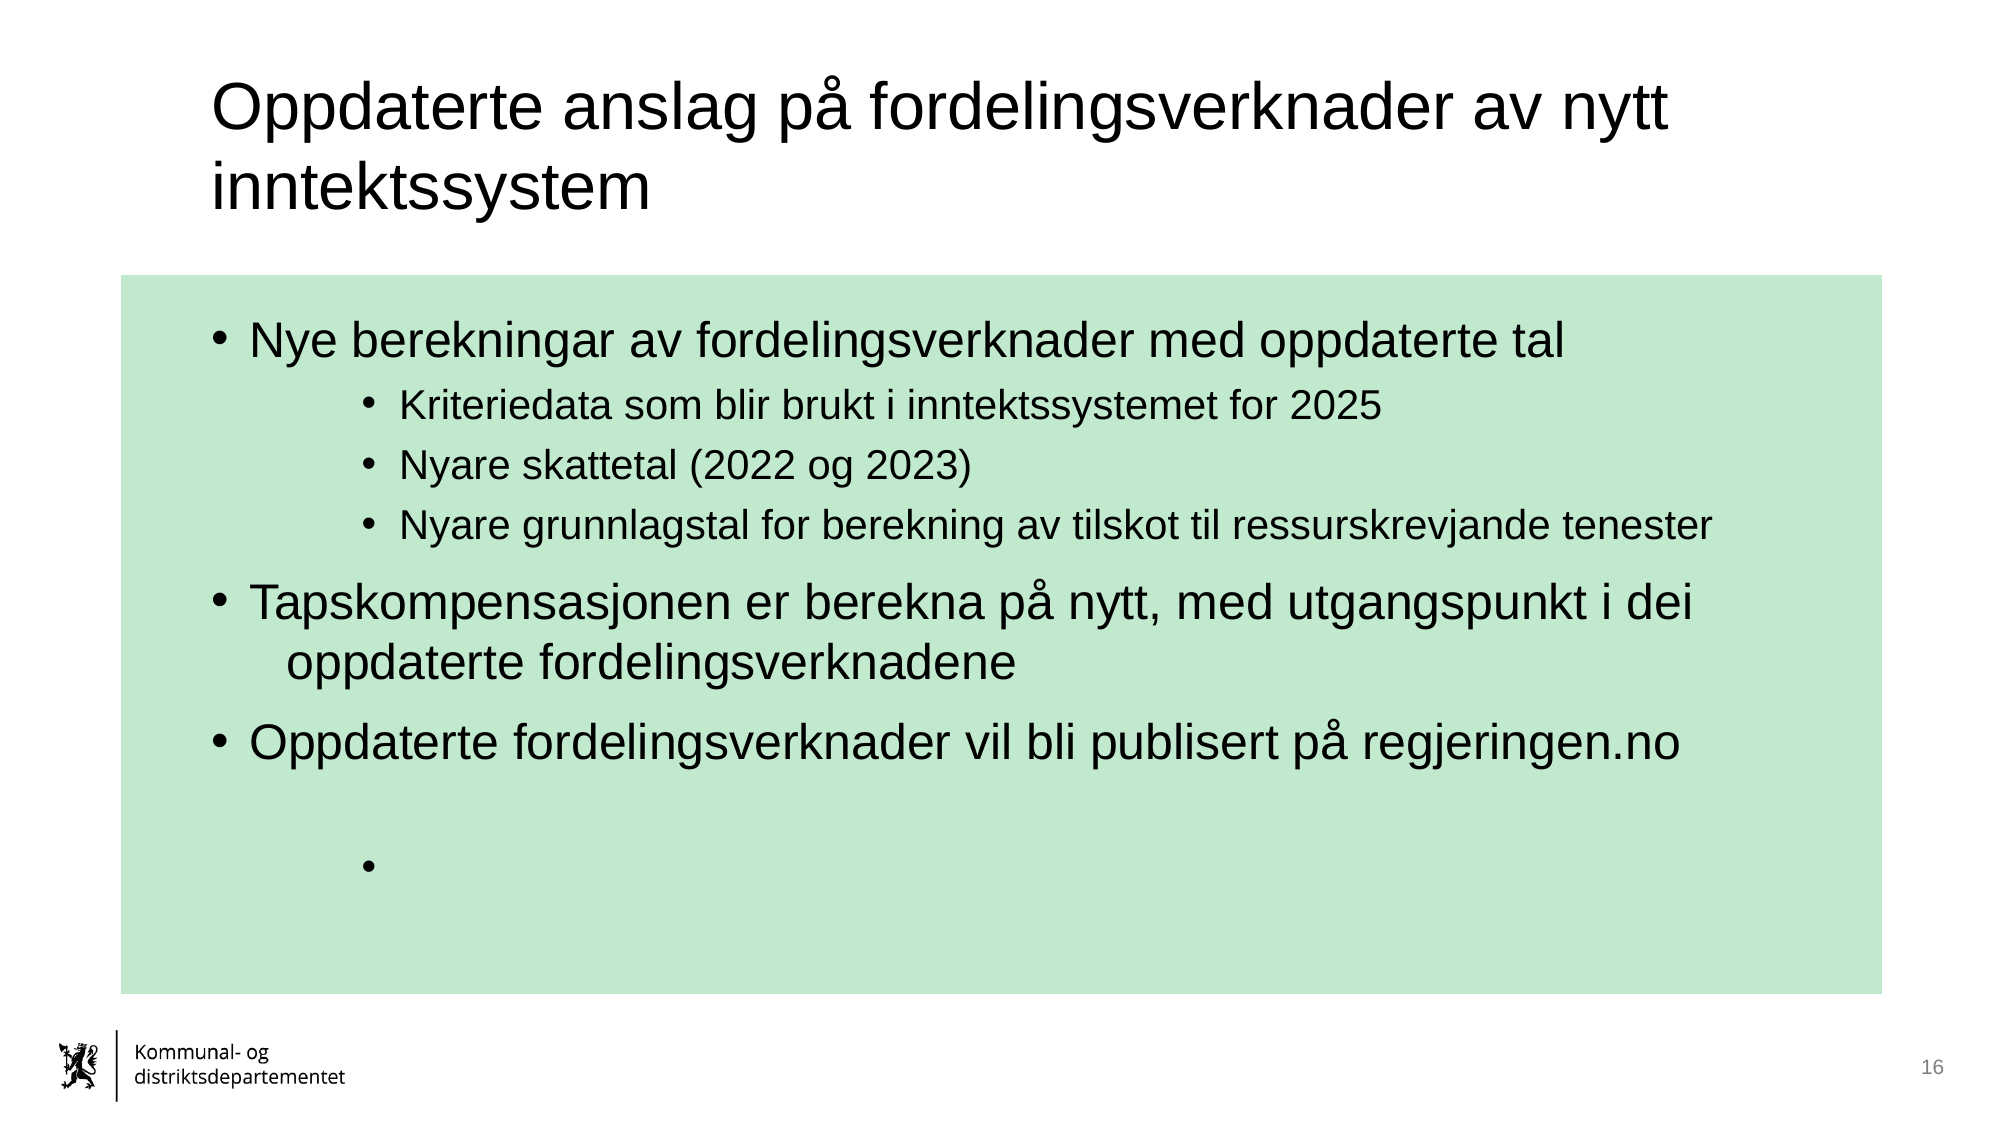

# Oppdaterte anslag på fordelingsverknader av nytt inntektssystem
Nye berekningar av fordelingsverknader med oppdaterte tal
Kriteriedata som blir brukt i inntektssystemet for 2025
Nyare skattetal (2022 og 2023)
Nyare grunnlagstal for berekning av tilskot til ressurskrevjande tenester
Tapskompensasjonen er berekna på nytt, med utgangspunkt i dei oppdaterte fordelingsverknadene
Oppdaterte fordelingsverknader vil bli publisert på regjeringen.no